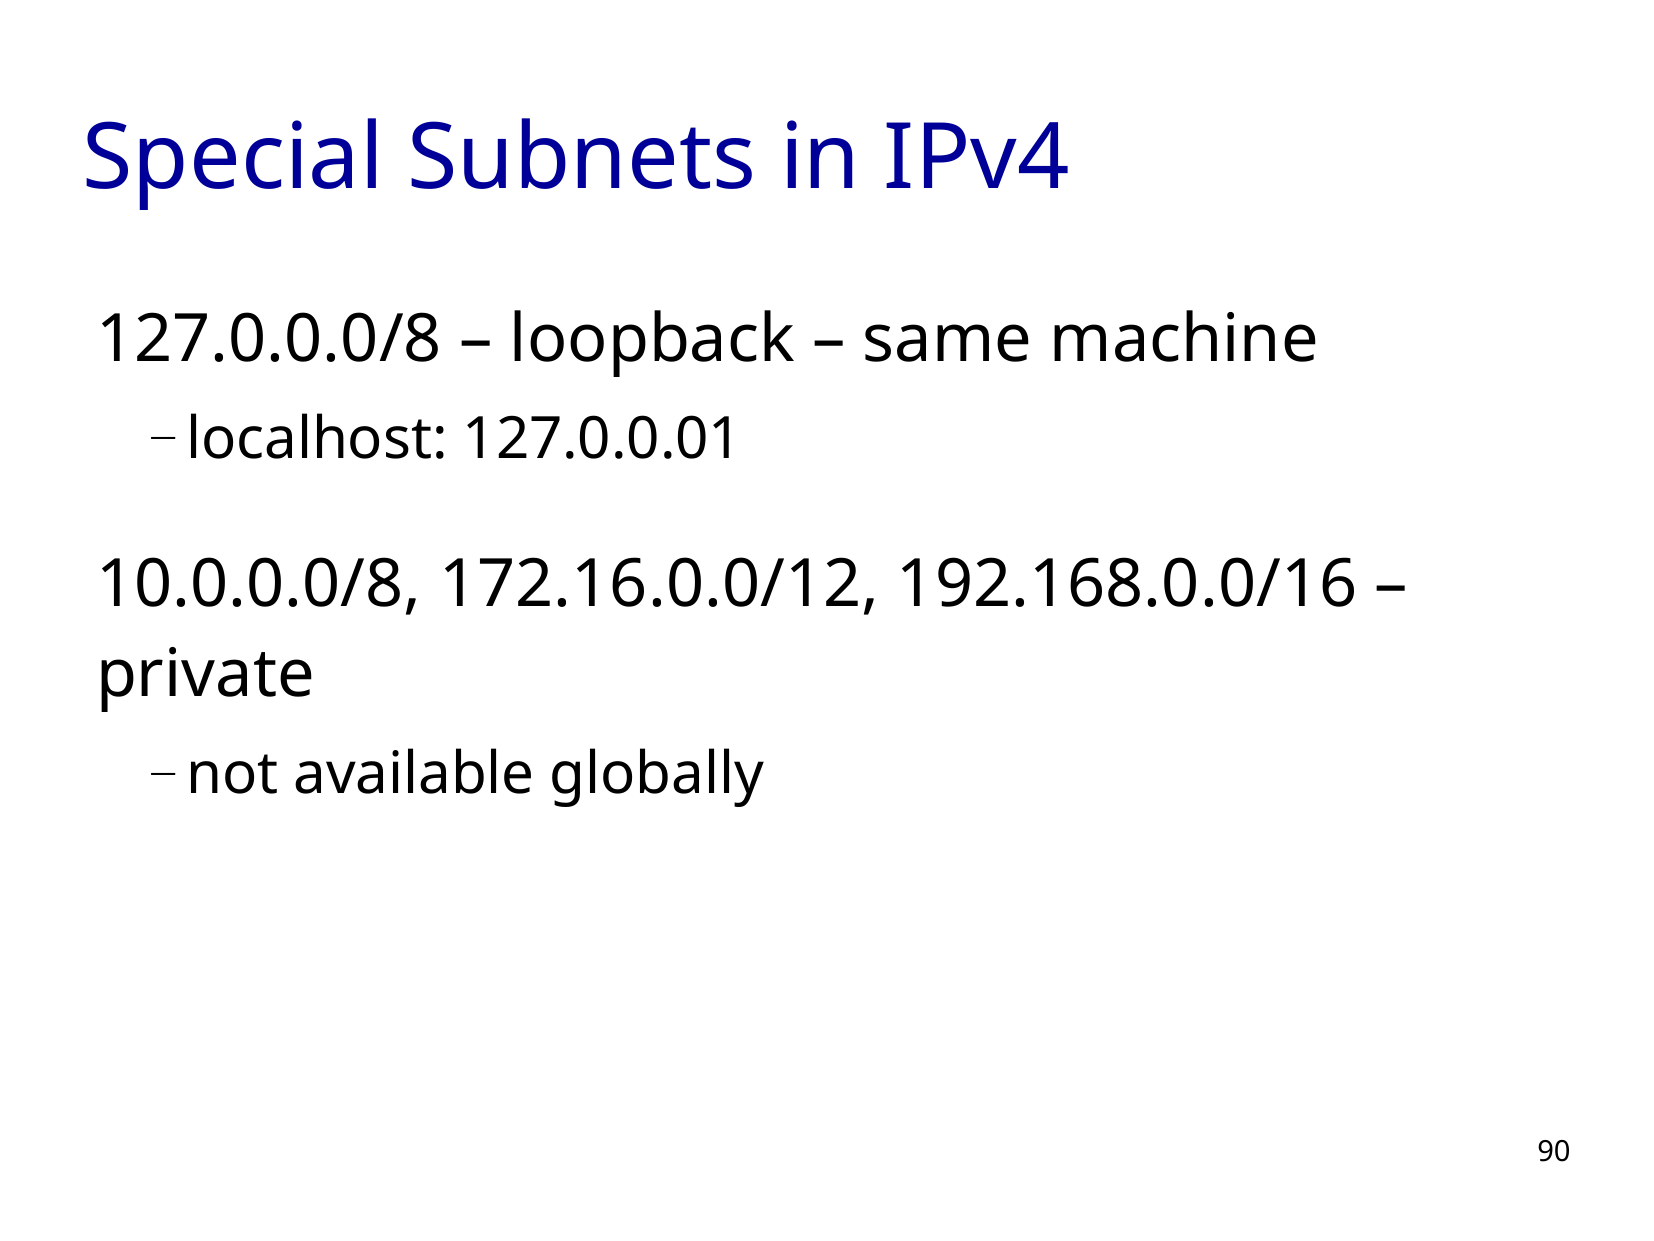

# Special Subnets in IPv4
127.0.0.0/8 – loopback – same machine
localhost: 127.0.0.01
10.0.0.0/8, 172.16.0.0/12, 192.168.0.0/16 – private
not available globally
90